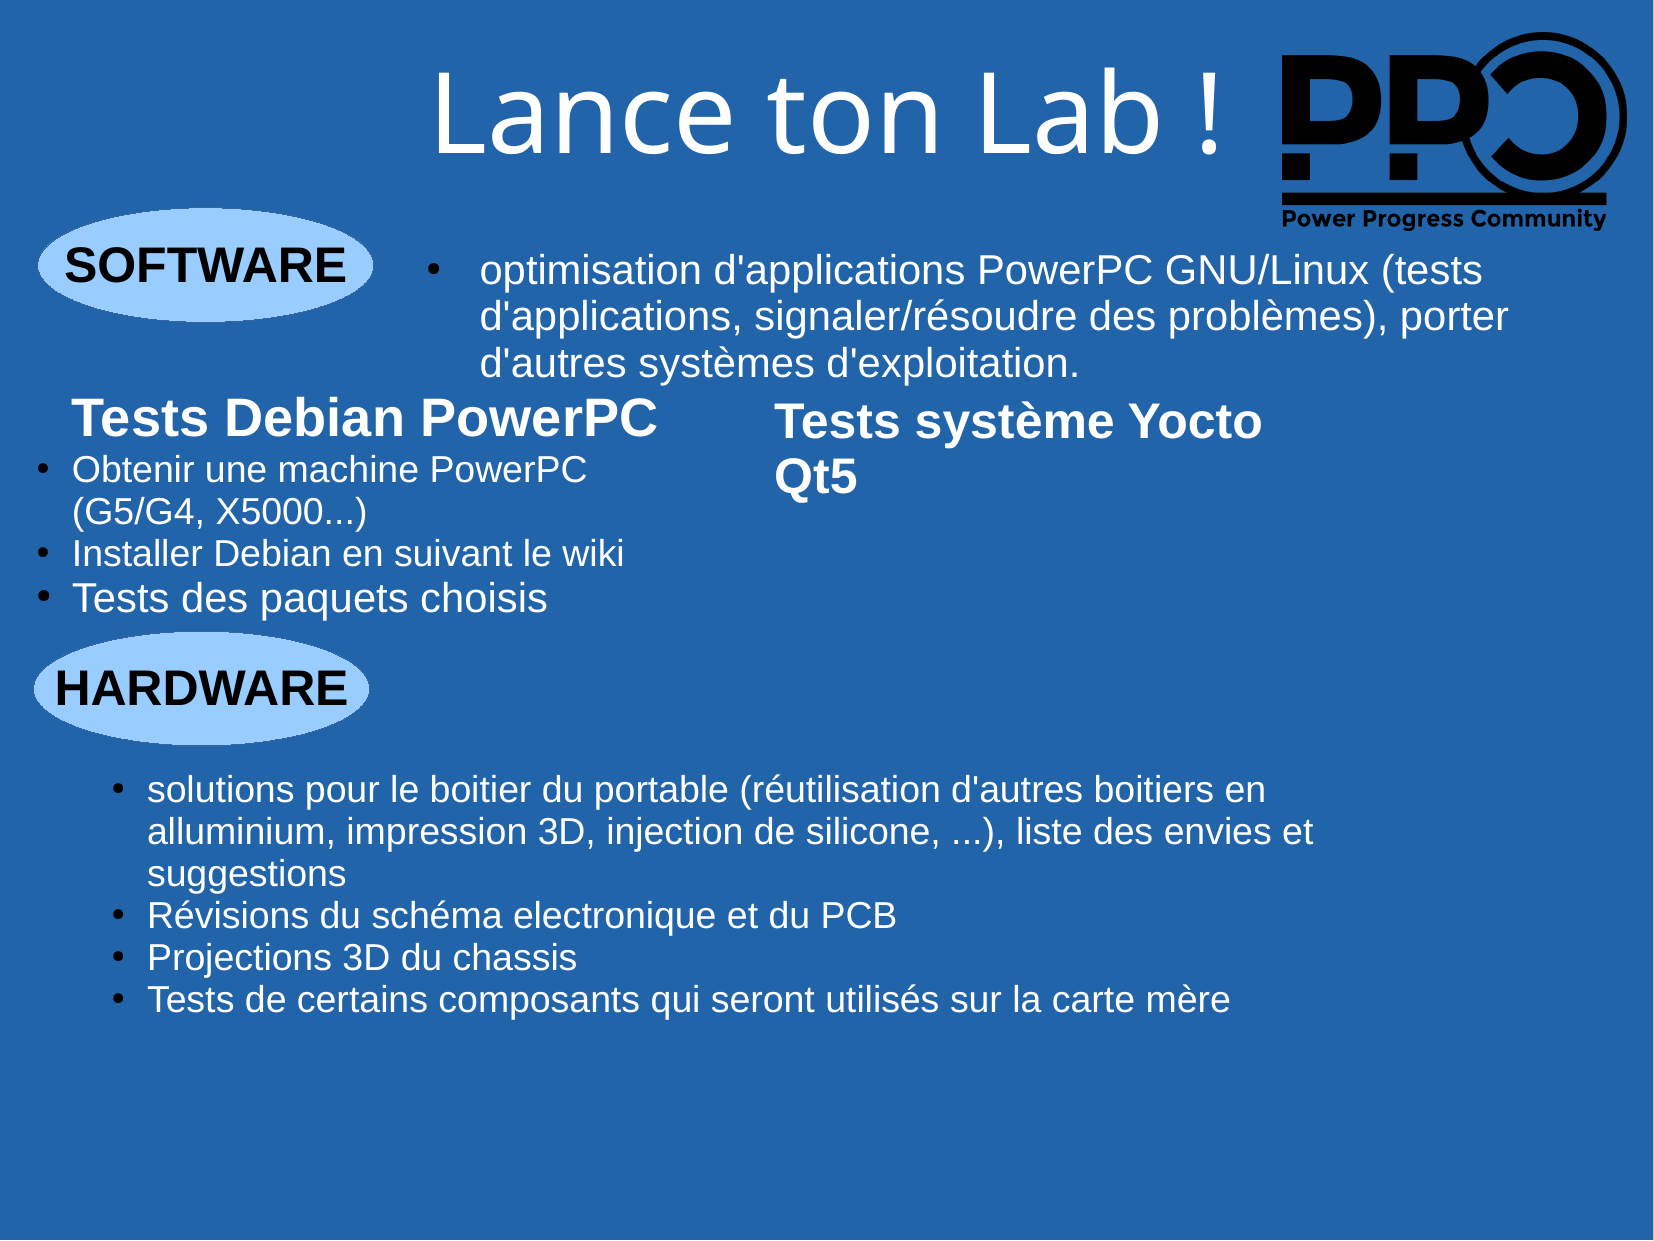

# Lance ton Lab !
SOFTWARE
optimisation d'applications PowerPC GNU/Linux (tests d'applications, signaler/résoudre des problèmes), porter d'autres systèmes d'exploitation.
Tests Debian PowerPC
Obtenir une machine PowerPC (G5/G4, X5000...)
Installer Debian en suivant le wiki
Tests des paquets choisis
Tests système Yocto
Qt5
HARDWARE
solutions pour le boitier du portable (réutilisation d'autres boitiers en alluminium, impression 3D, injection de silicone, ...), liste des envies et suggestions
Révisions du schéma electronique et du PCB
Projections 3D du chassis
Tests de certains composants qui seront utilisés sur la carte mère